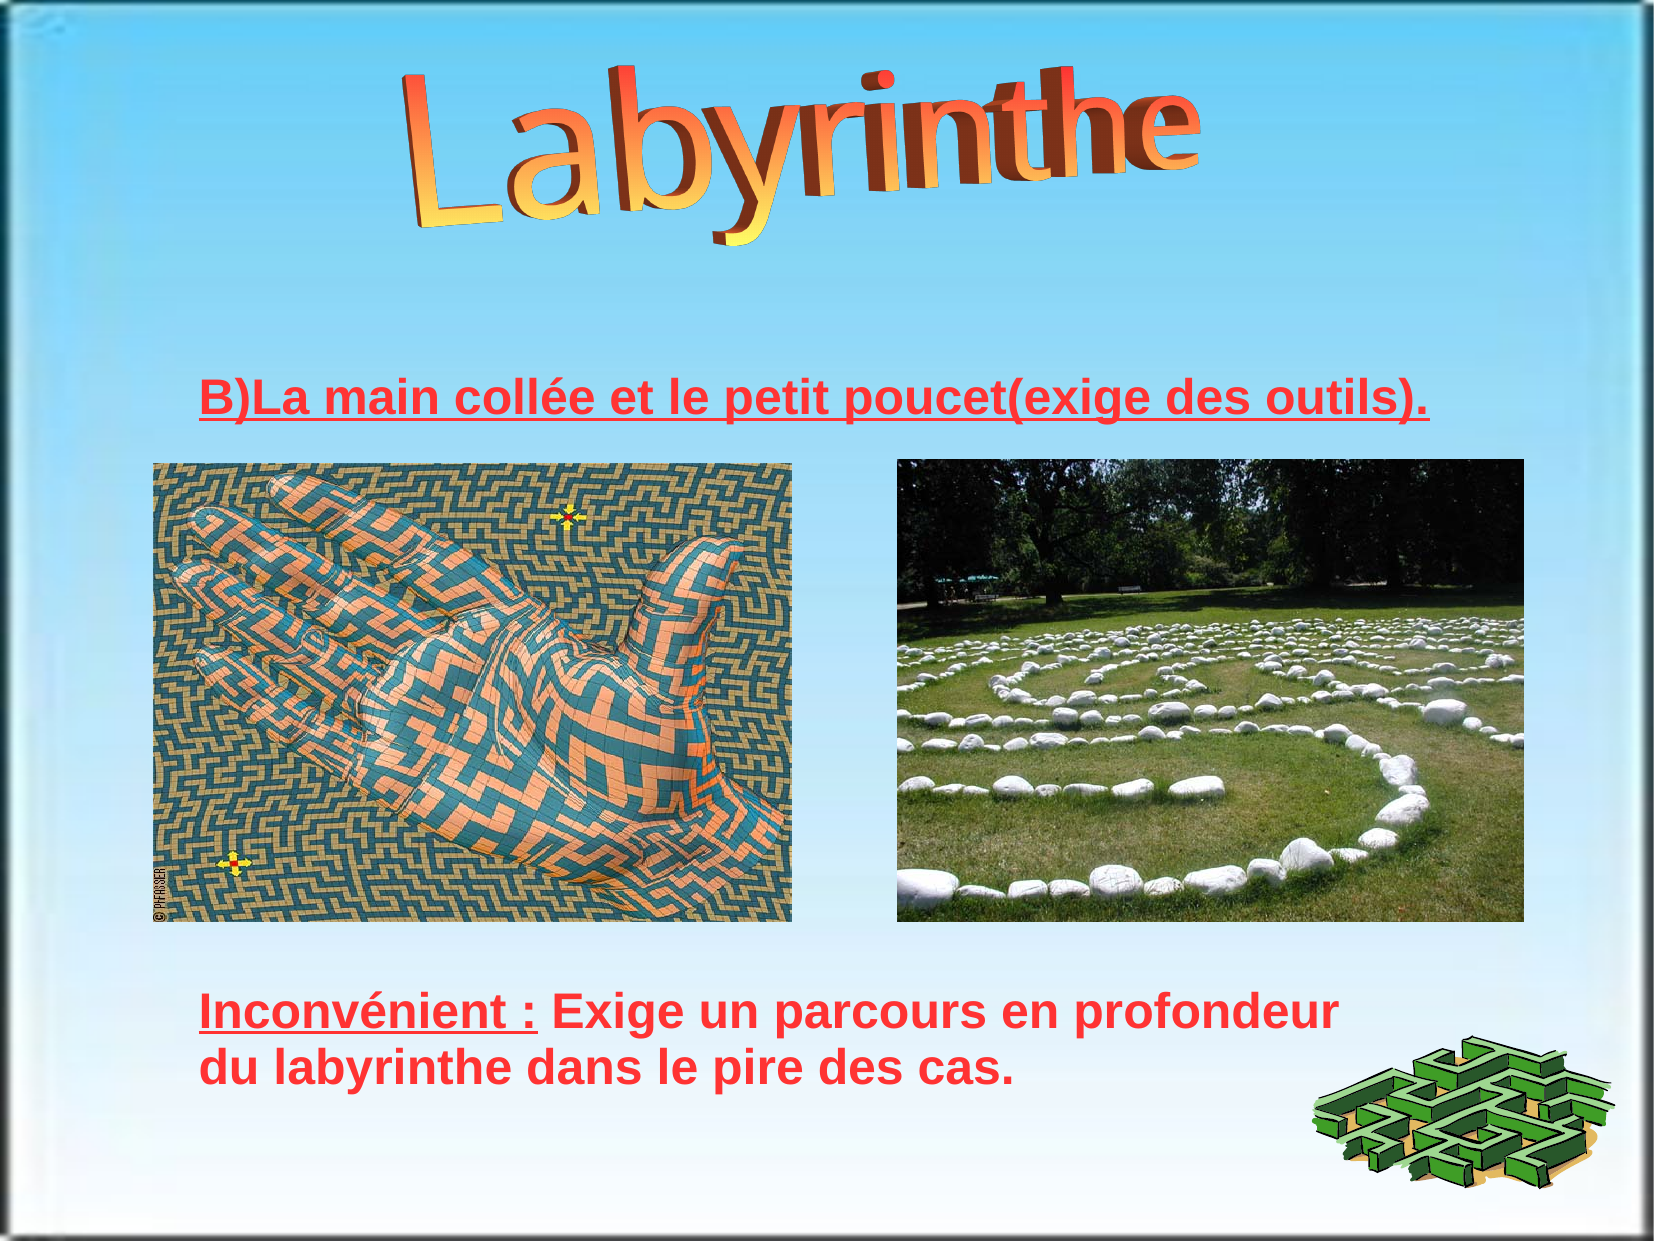

#
Labyrinthe
B)La main collée et le petit poucet(exige des outils).
Inconvénient : Exige un parcours en profondeur
du labyrinthe dans le pire des cas.